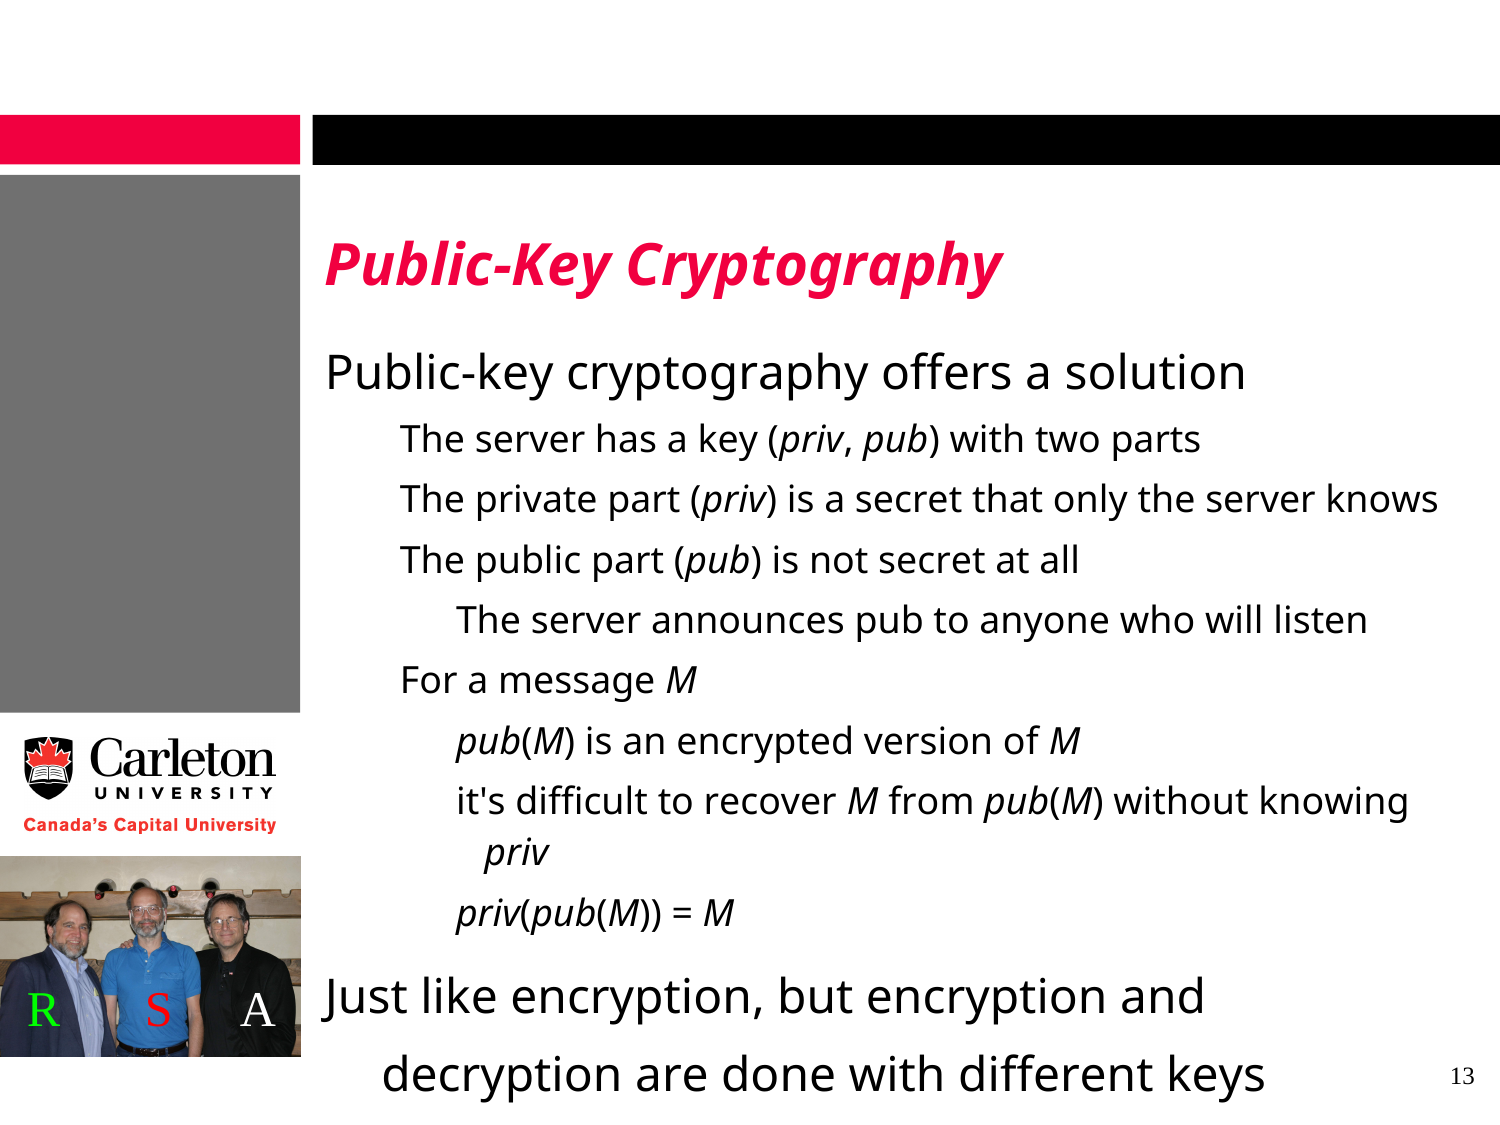

# Public-Key Cryptography
Public-key cryptography offers a solution
The server has a key (priv, pub) with two parts
The private part (priv) is a secret that only the server knows
The public part (pub) is not secret at all
The server announces pub to anyone who will listen
For a message M
pub(M) is an encrypted version of M
it's difficult to recover M from pub(M) without knowing priv
priv(pub(M)) = M
Just like encryption, but encryption and decryption are done with different keys
S
R
A
13